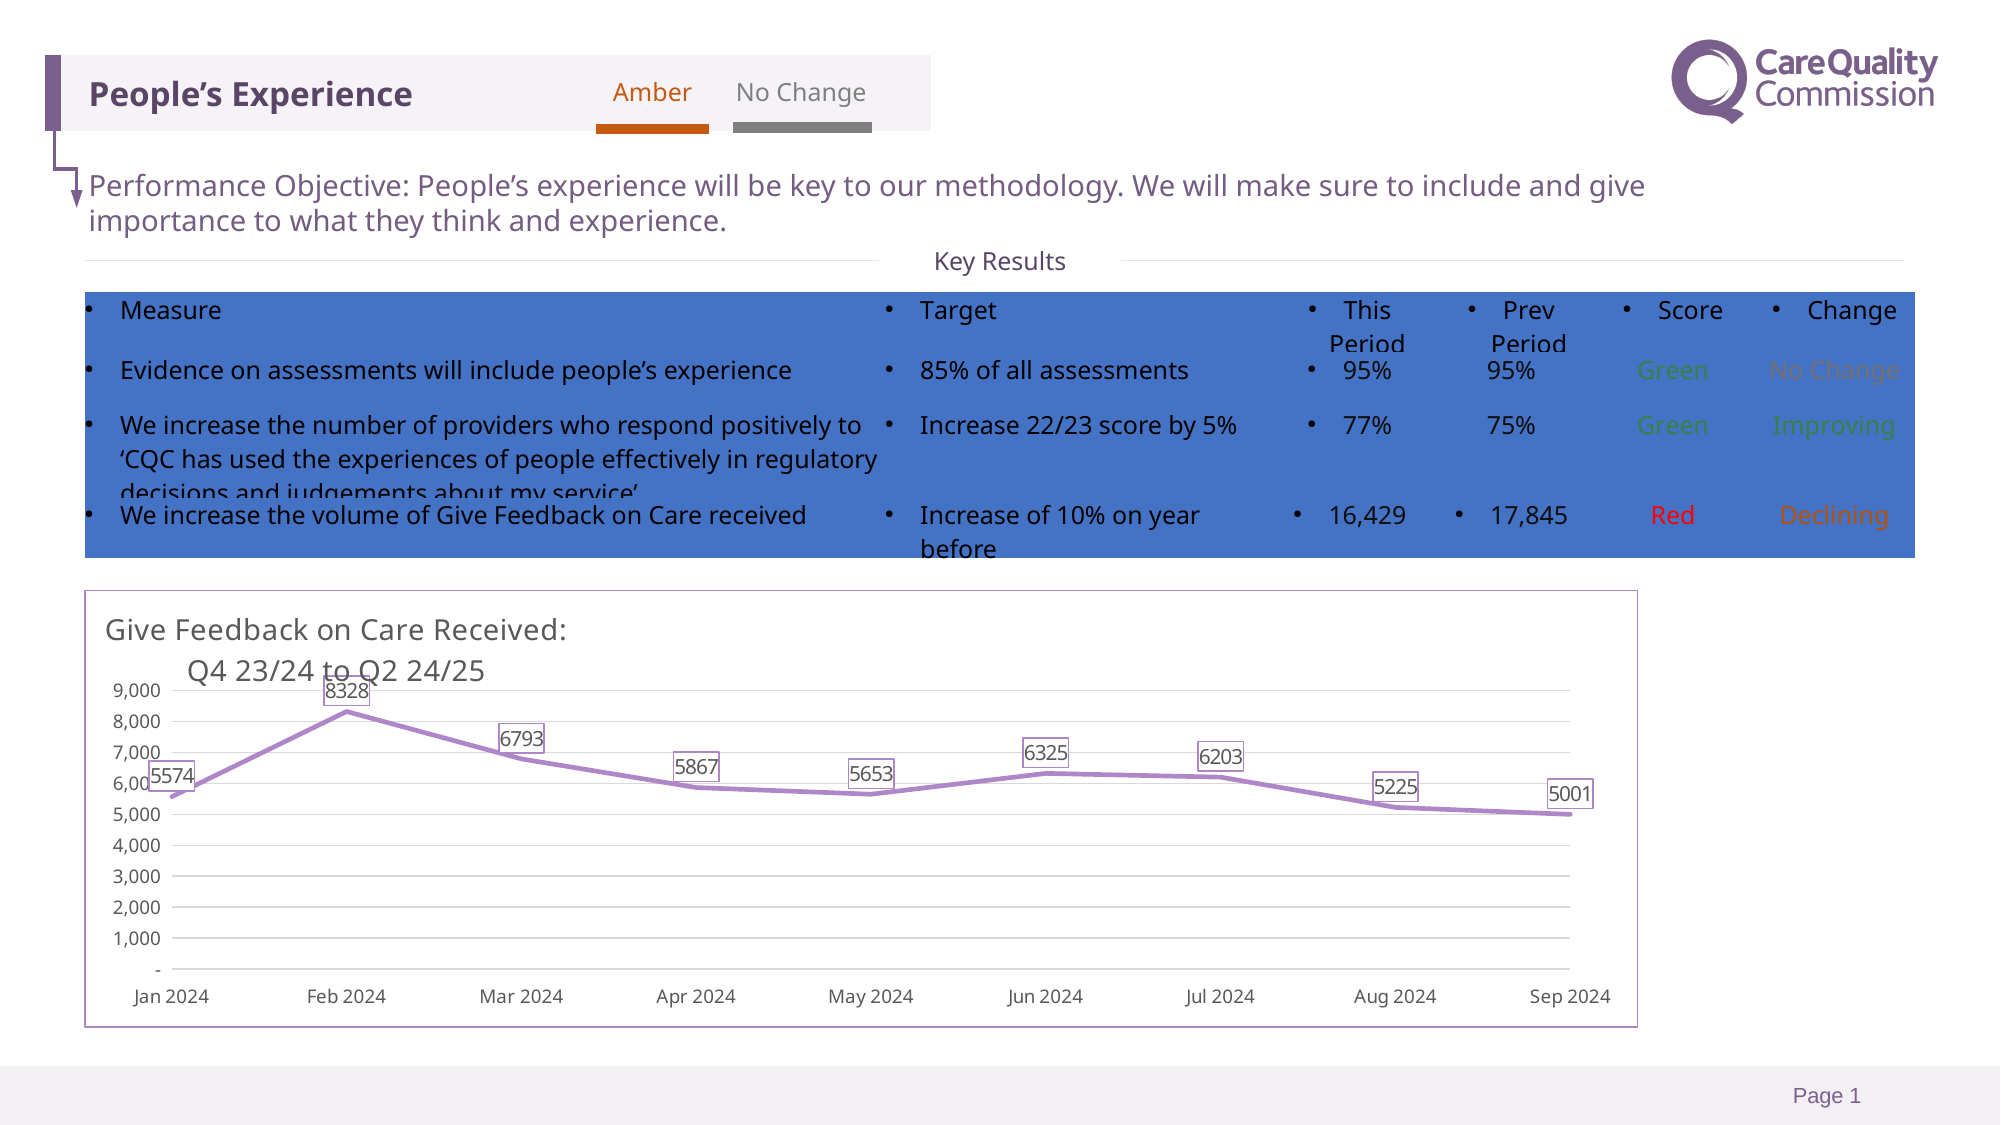

People’s Experience
Amber
No Change
# Performance Objective: People’s experience will be key to our methodology. We will make sure to include and give importance to what they think and experience.
Key Results
| Measure | Target | This Period | Prev Period | Score | Change |
| --- | --- | --- | --- | --- | --- |
| Evidence on assessments will include people’s experience | 85% of all assessments | 95% | 95% | Green | No Change |
| We increase the number of providers who respond positively to ‘CQC has used the experiences of people effectively in regulatory decisions and judgements about my service’ | Increase 22/23 score by 5% | 77% | 75% | Green | Improving |
| We increase the volume of Give Feedback on Care received | Increase of 10% on year before | 16,429 | 17,845 | Red | Declining |
### Chart: Give Feedback on Care Received:
Q4 23/24 to Q2 24/25
| Category | [v_GFC] |
|---|---|
| Jan 2024 | 5574.0 |
| Feb 2024 | 8328.0 |
| Mar 2024 | 6793.0 |
| Apr 2024 | 5867.0 |
| May 2024 | 5653.0 |
| Jun 2024 | 6325.0 |
| Jul 2024 | 6203.0 |
| Aug 2024 | 5225.0 |
| Sep 2024 | 5001.0 |
Page 1